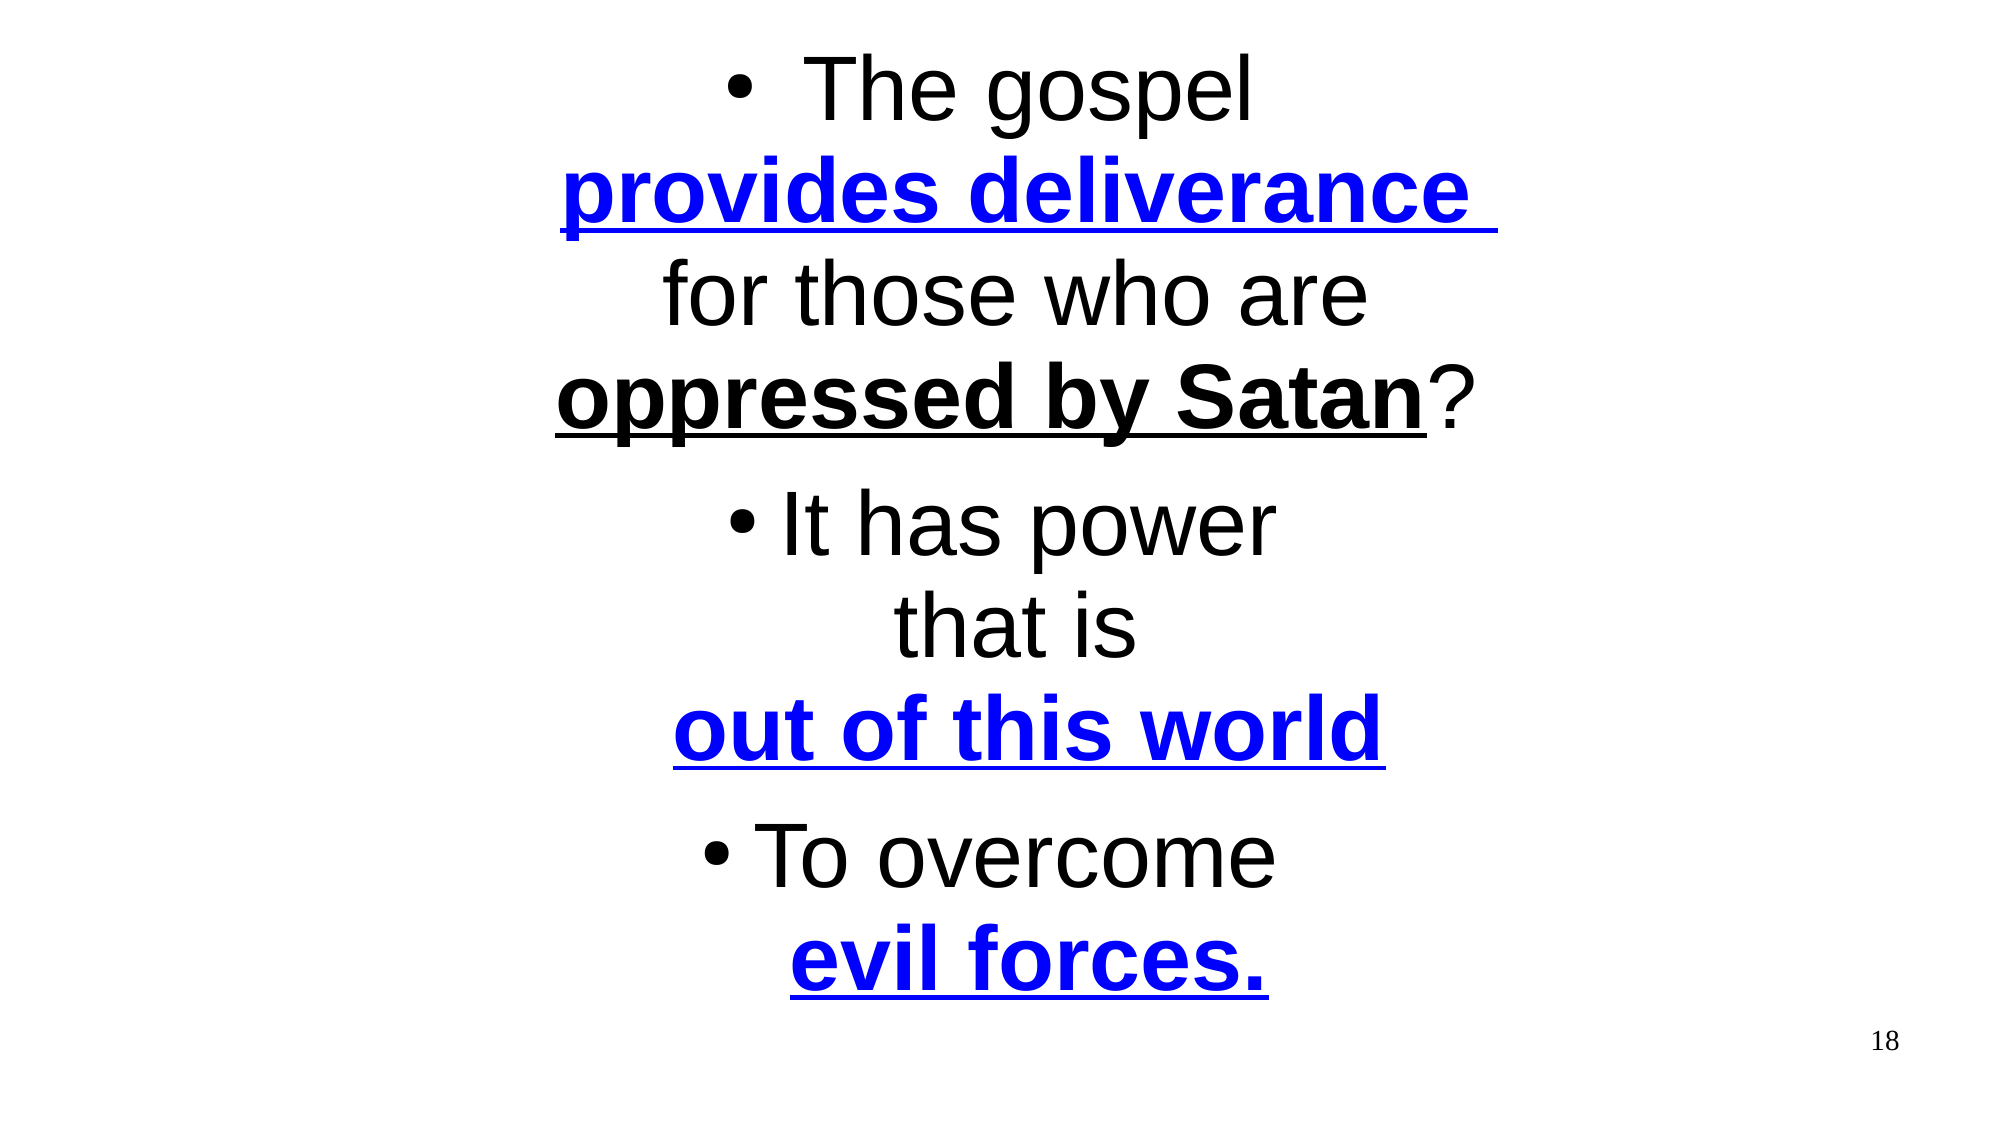

# The gospel provides deliverance for those who are oppressed by Satan?
It has power
that is
out of this world
To overcome
evil forces.
18